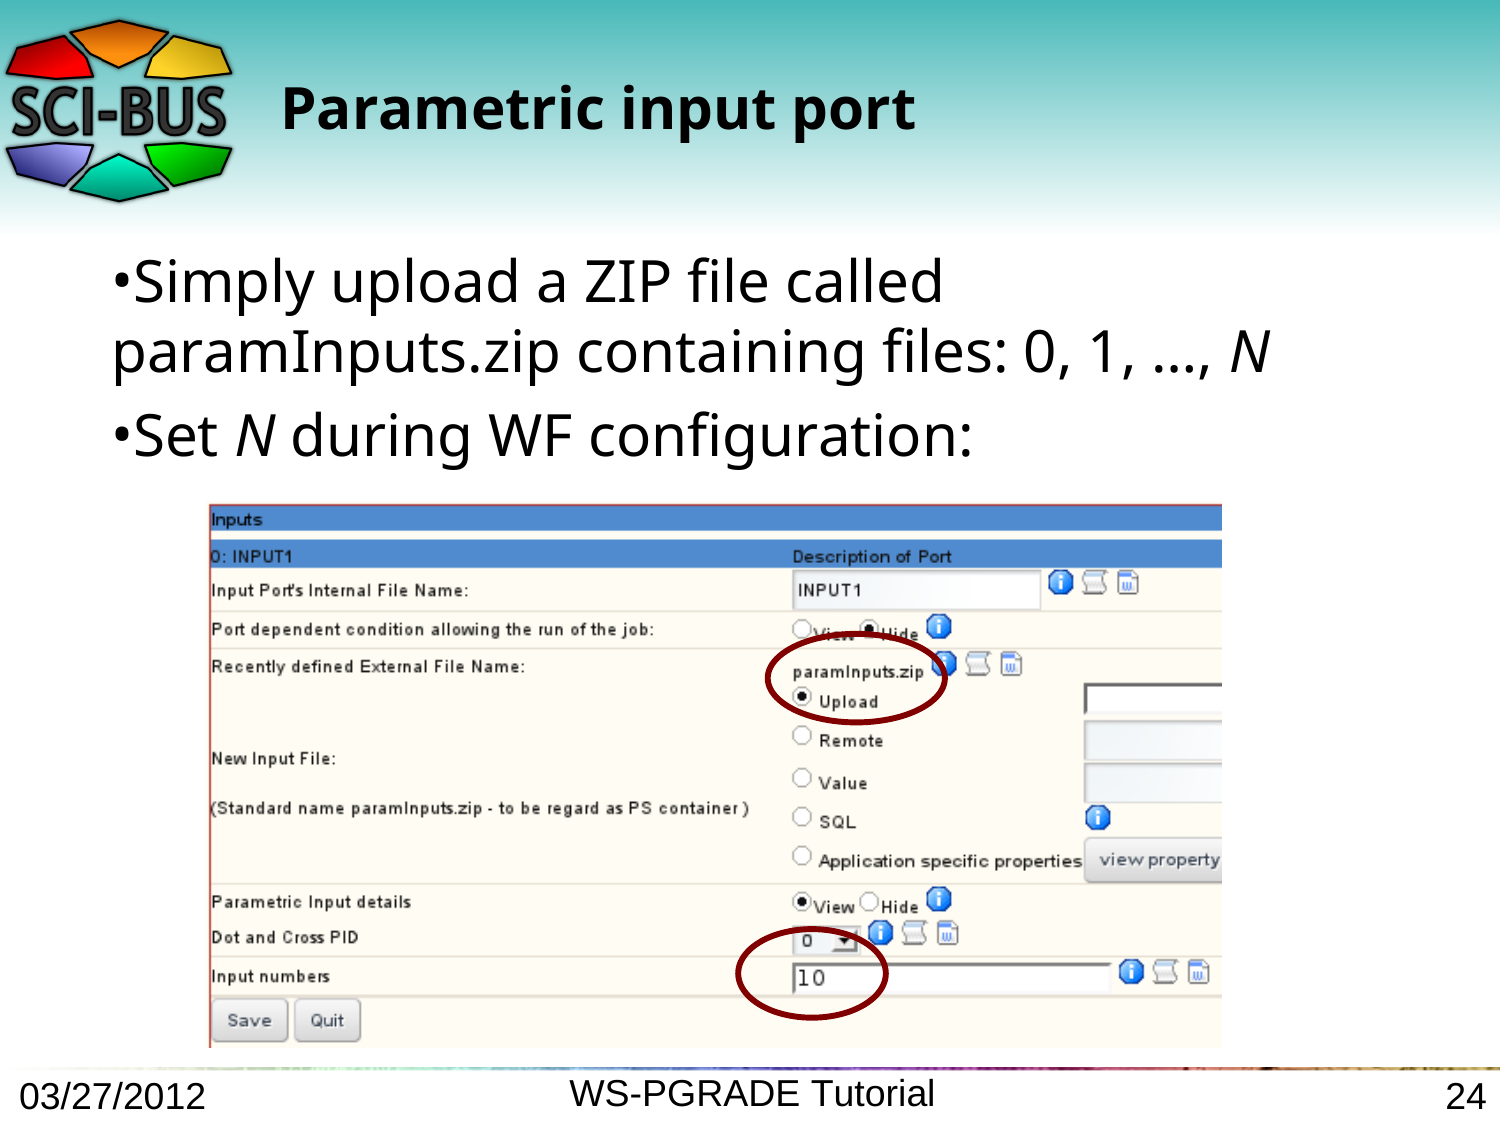

# Parametric input port
Simply upload a ZIP file called paramInputs.zip containing files: 0, 1, …, N
Set N during WF configuration:
Footer
5/29/2006
24